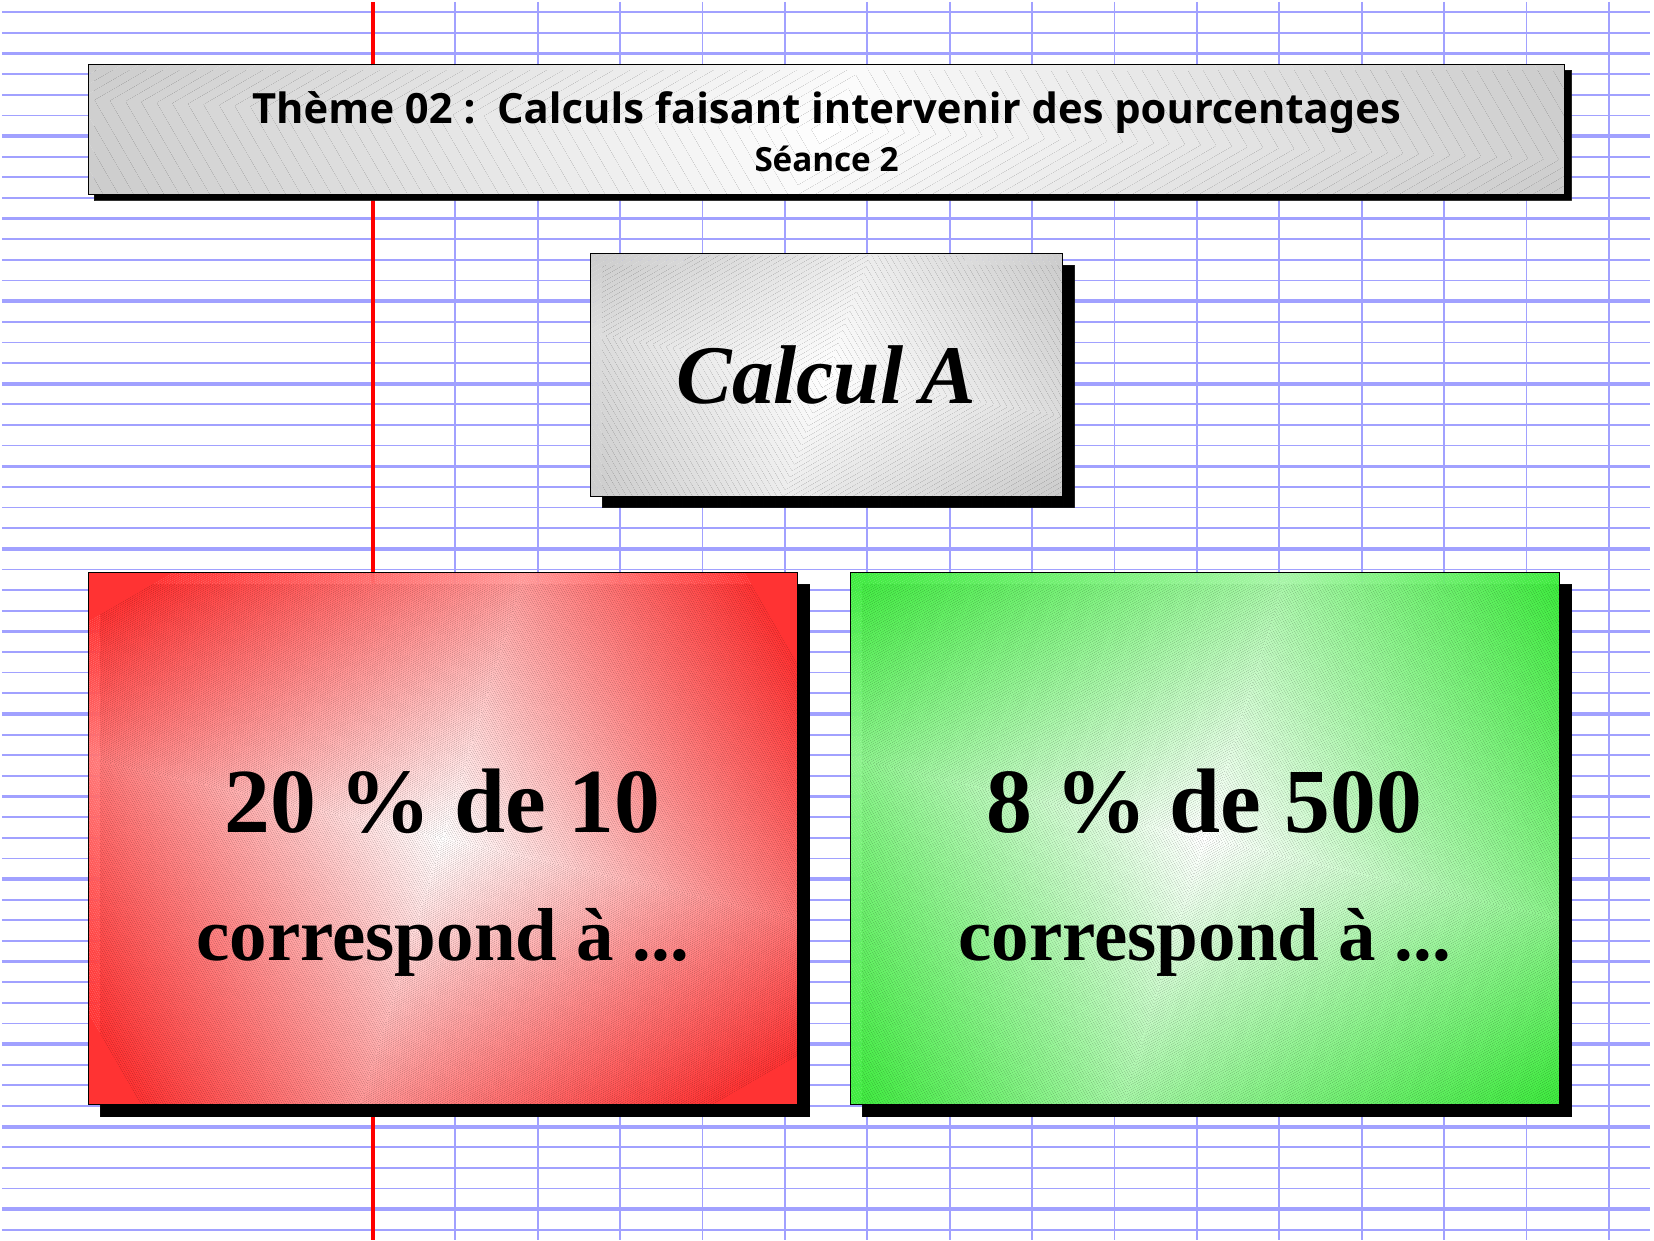

Thème 02 : Calculs faisant intervenir des pourcentages
Séance 2
Calcul A
10
11
12
13
14
15
9
0
1
2
3
4
5
6
7
8
20 % de 10
correspond à ...
8 % de 500
correspond à ...